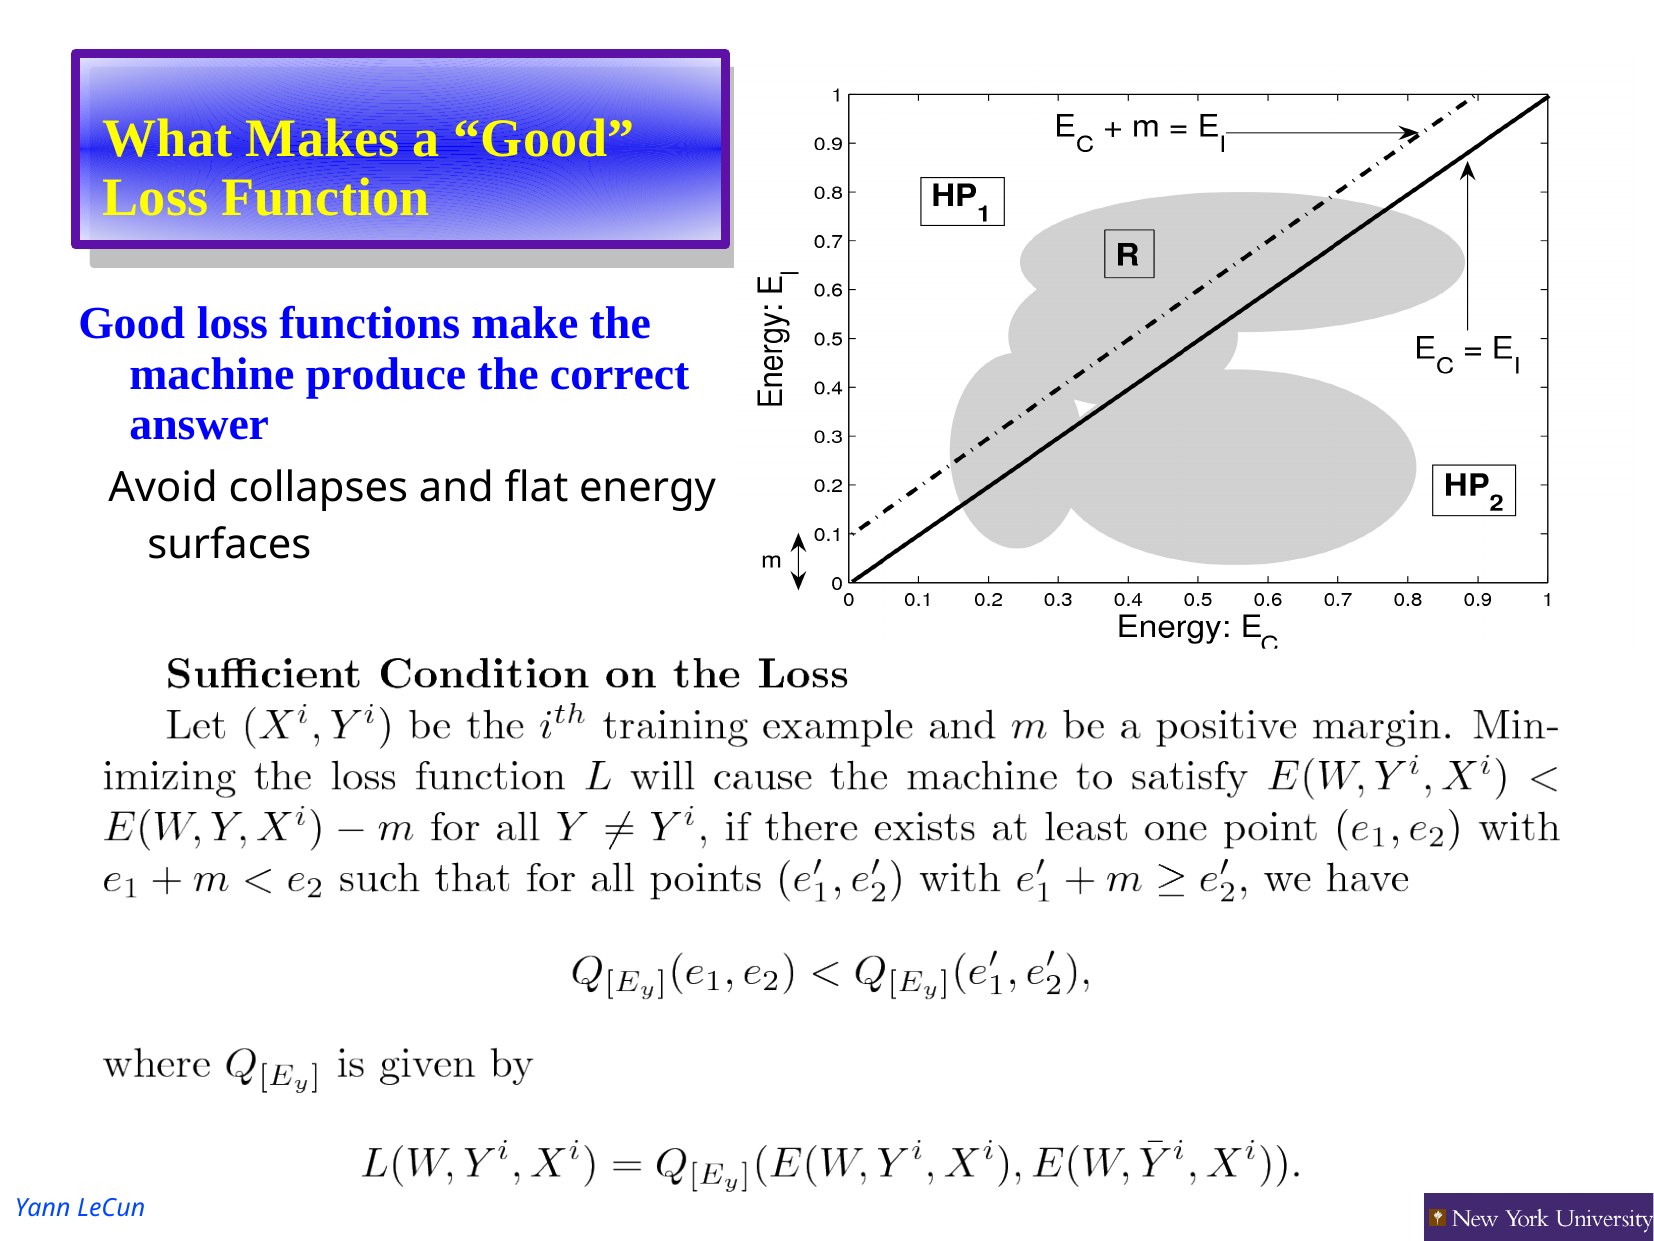

# What Makes a “Good” Loss Function
Good loss functions make the machine produce the correct answer
Avoid collapses and flat energy surfaces